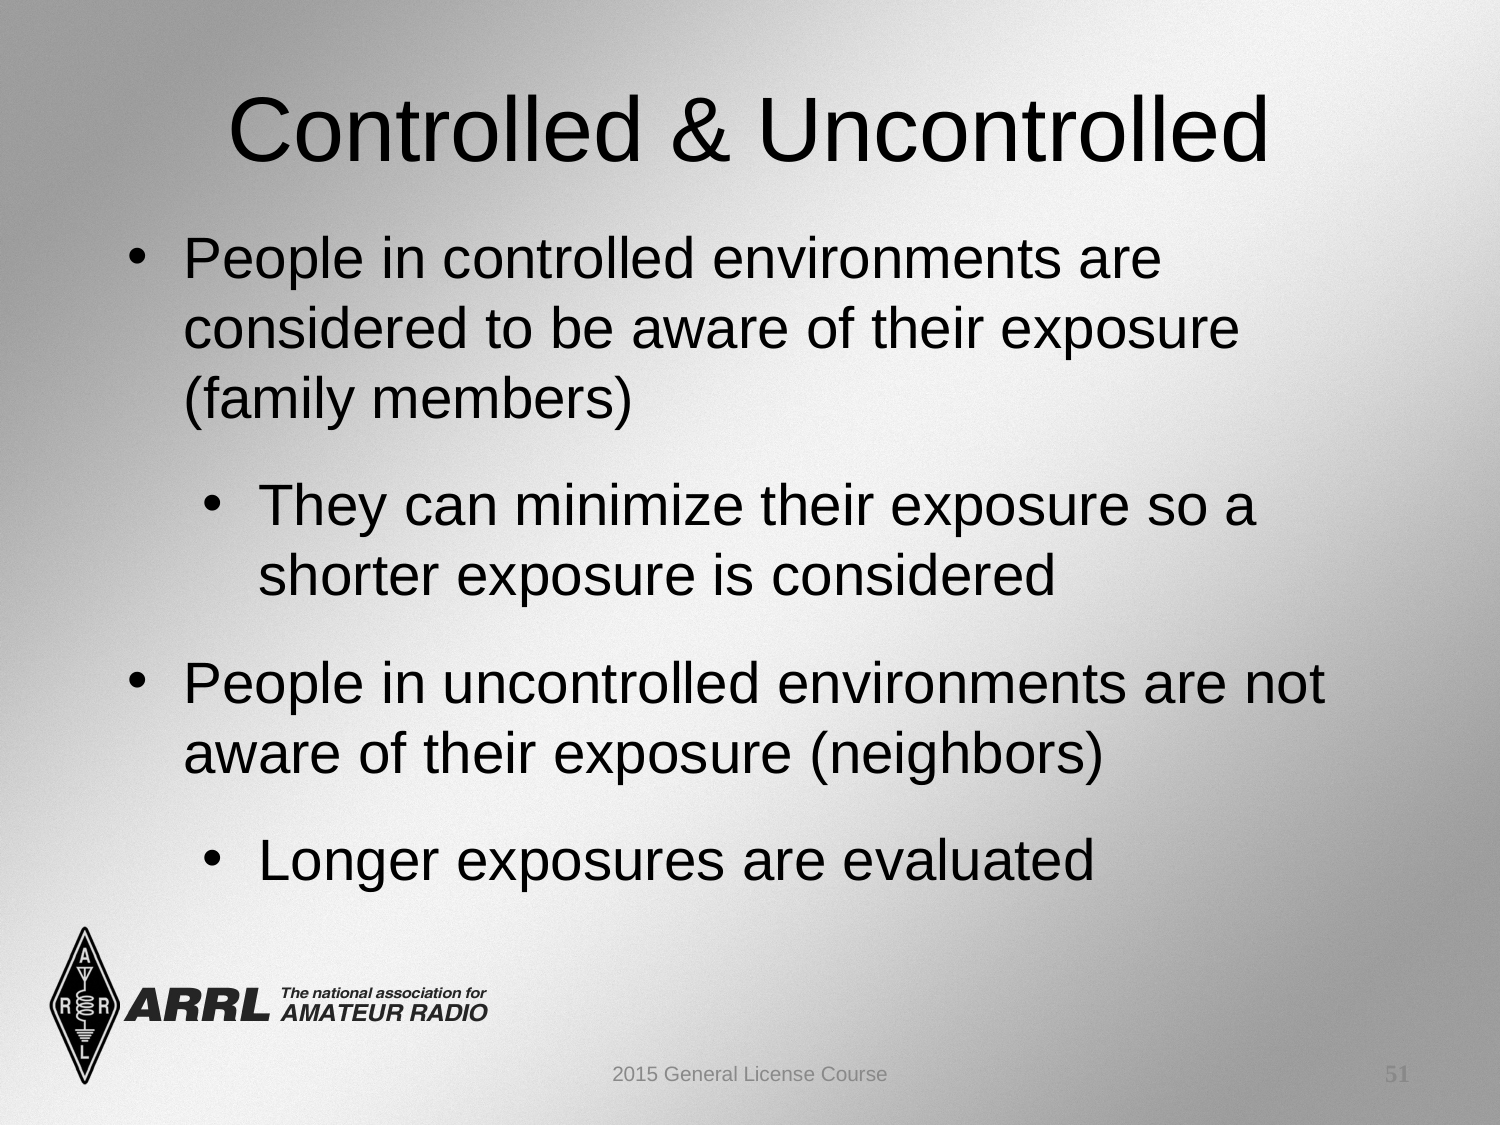

Controlled & Uncontrolled
People in controlled environments are considered to be aware of their exposure (family members)
They can minimize their exposure so a shorter exposure is considered
People in uncontrolled environments are not aware of their exposure (neighbors)
Longer exposures are evaluated
2015 General License Course